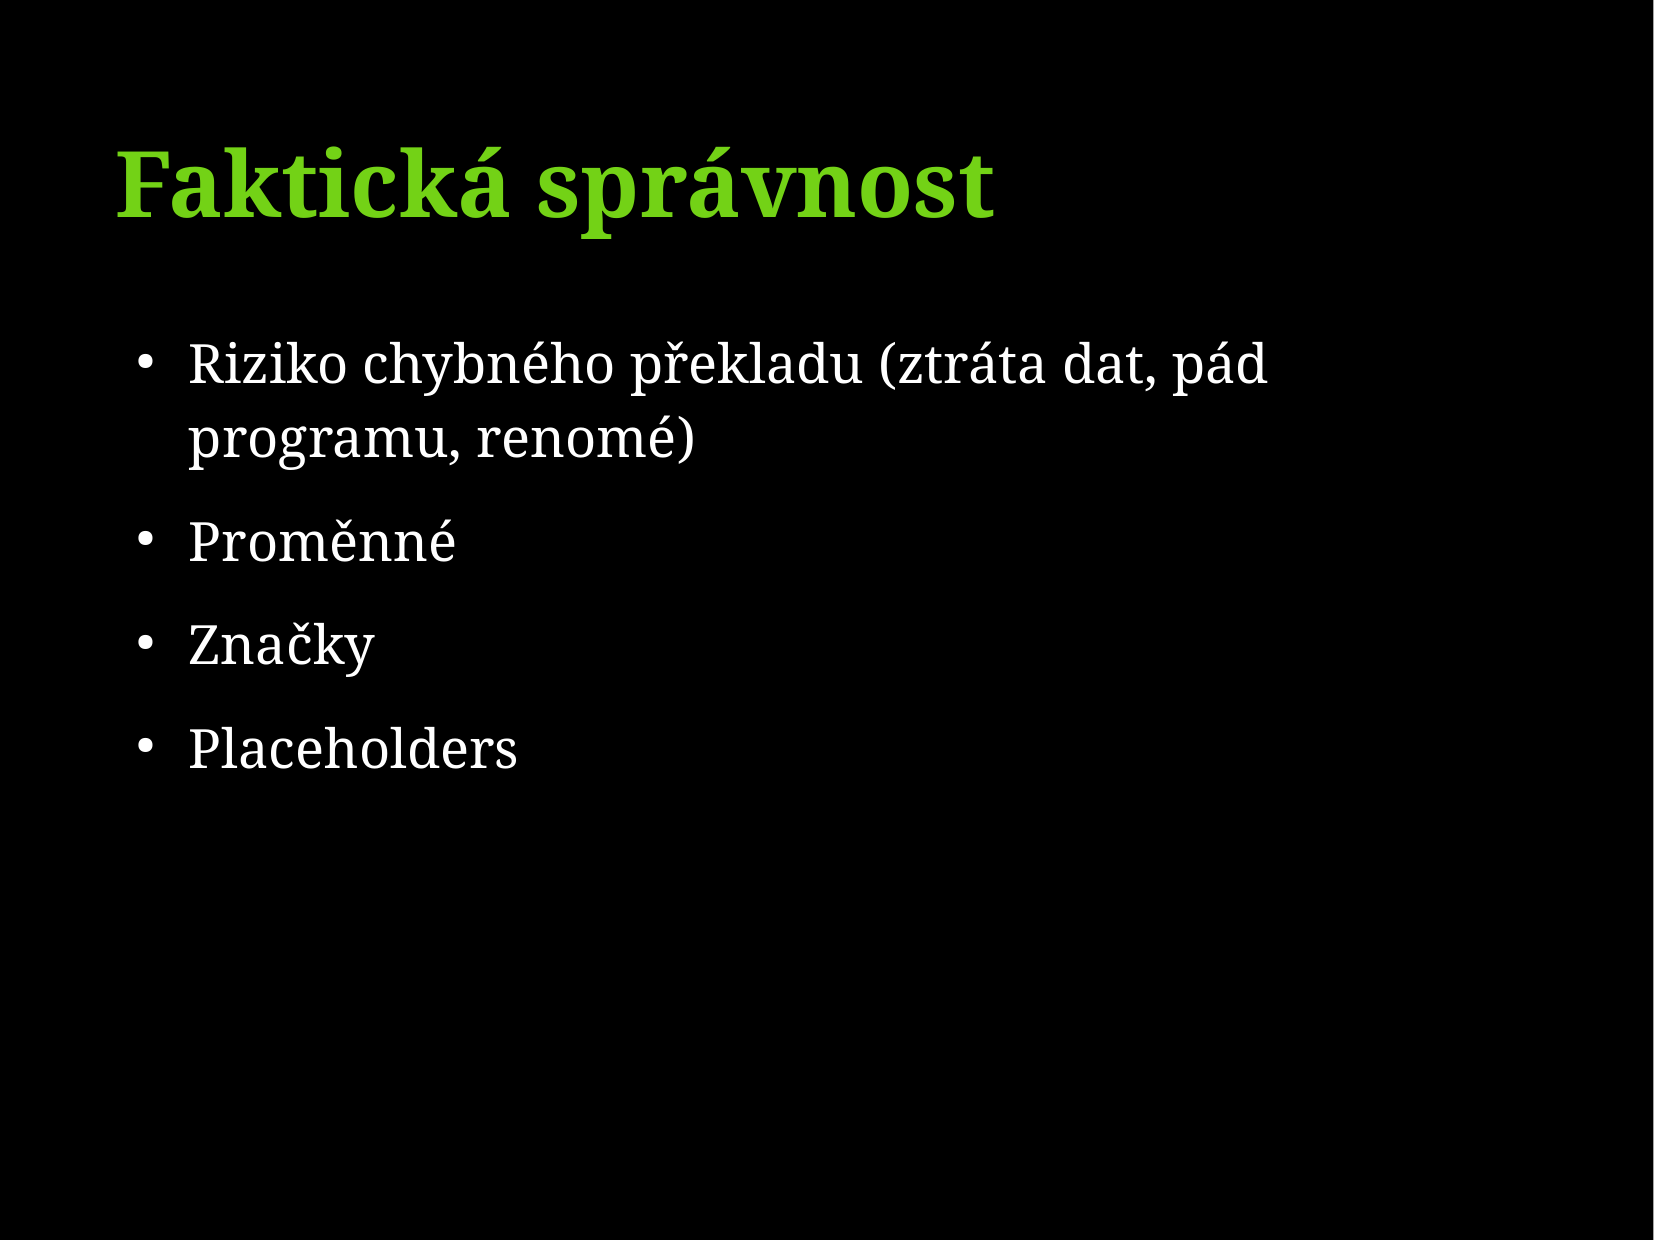

# Faktická správnost
Riziko chybného překladu (ztráta dat, pád programu, renomé)
Proměnné
Značky
Placeholders